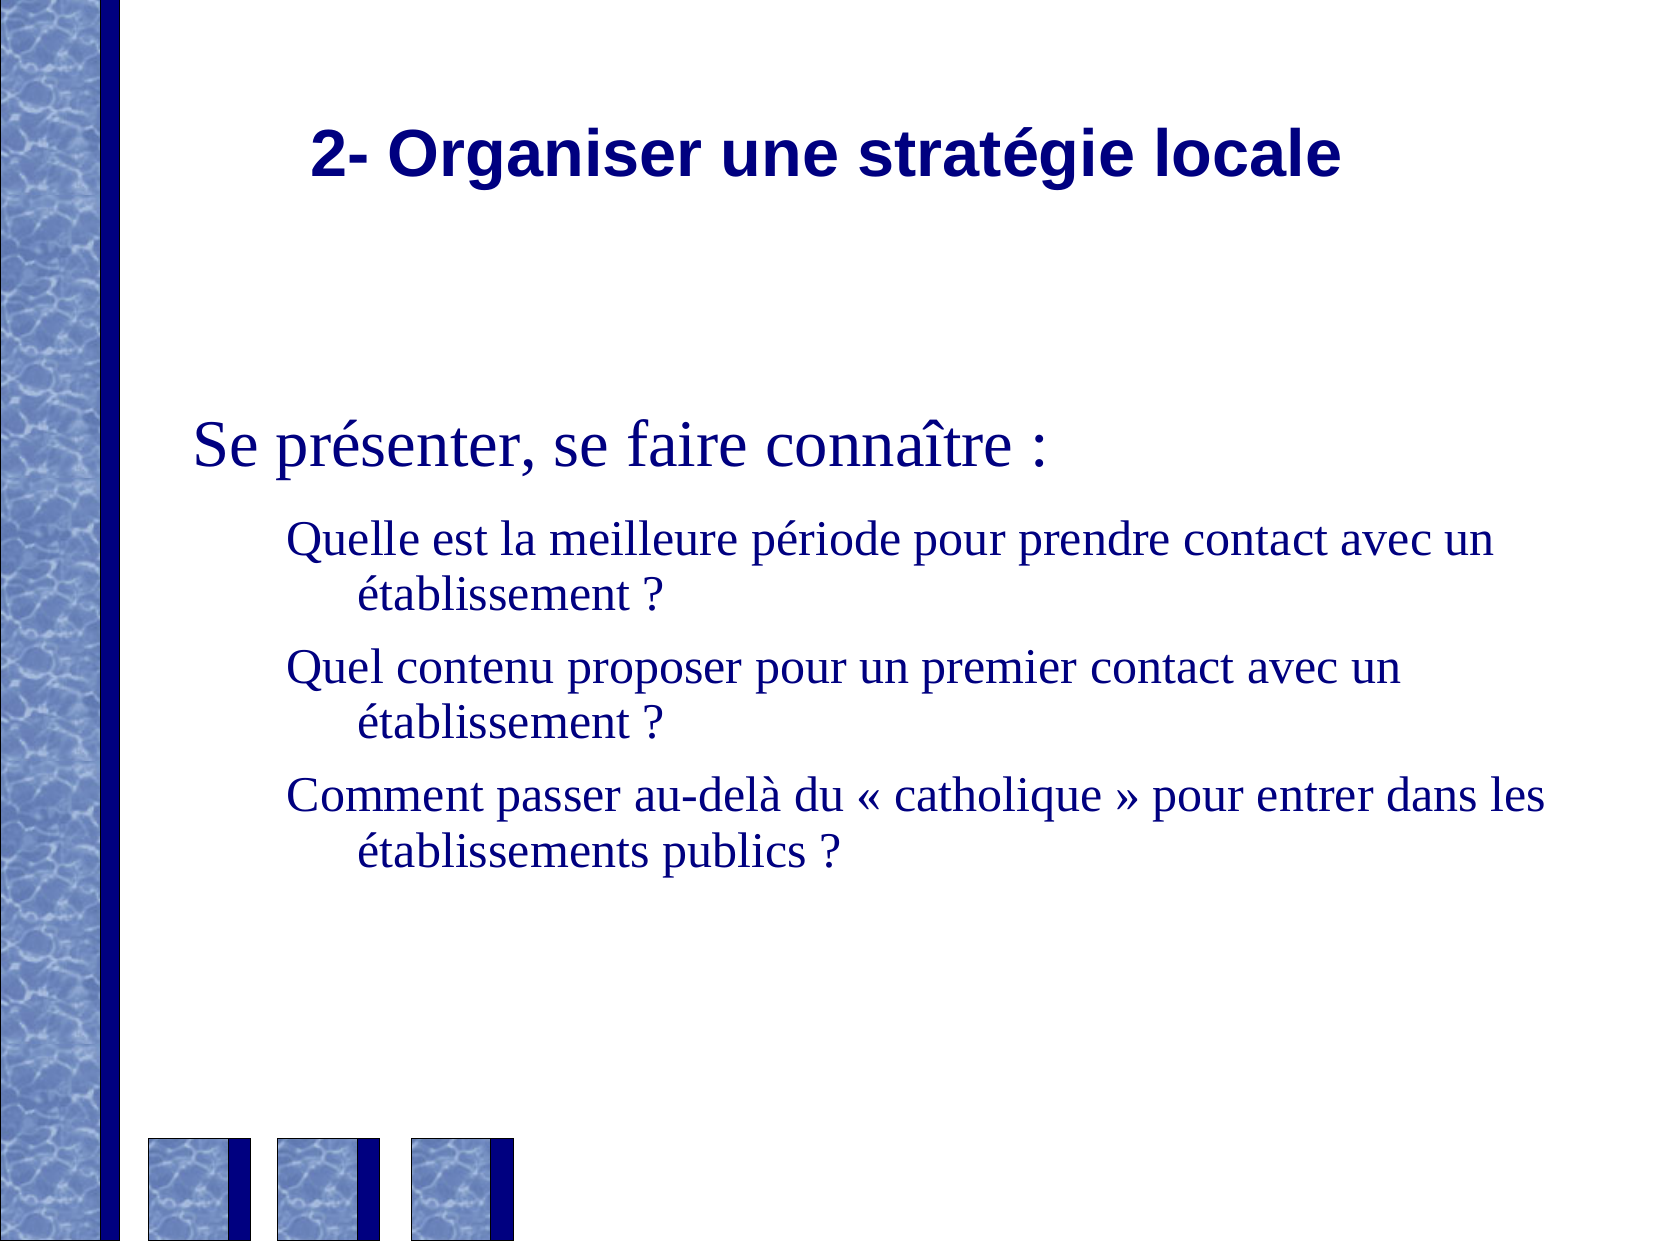

# 2- Organiser une stratégie locale
Se présenter, se faire connaître :
Quelle est la meilleure période pour prendre contact avec un établissement ?
Quel contenu proposer pour un premier contact avec un établissement ?
Comment passer au-delà du « catholique » pour entrer dans les établissements publics ?